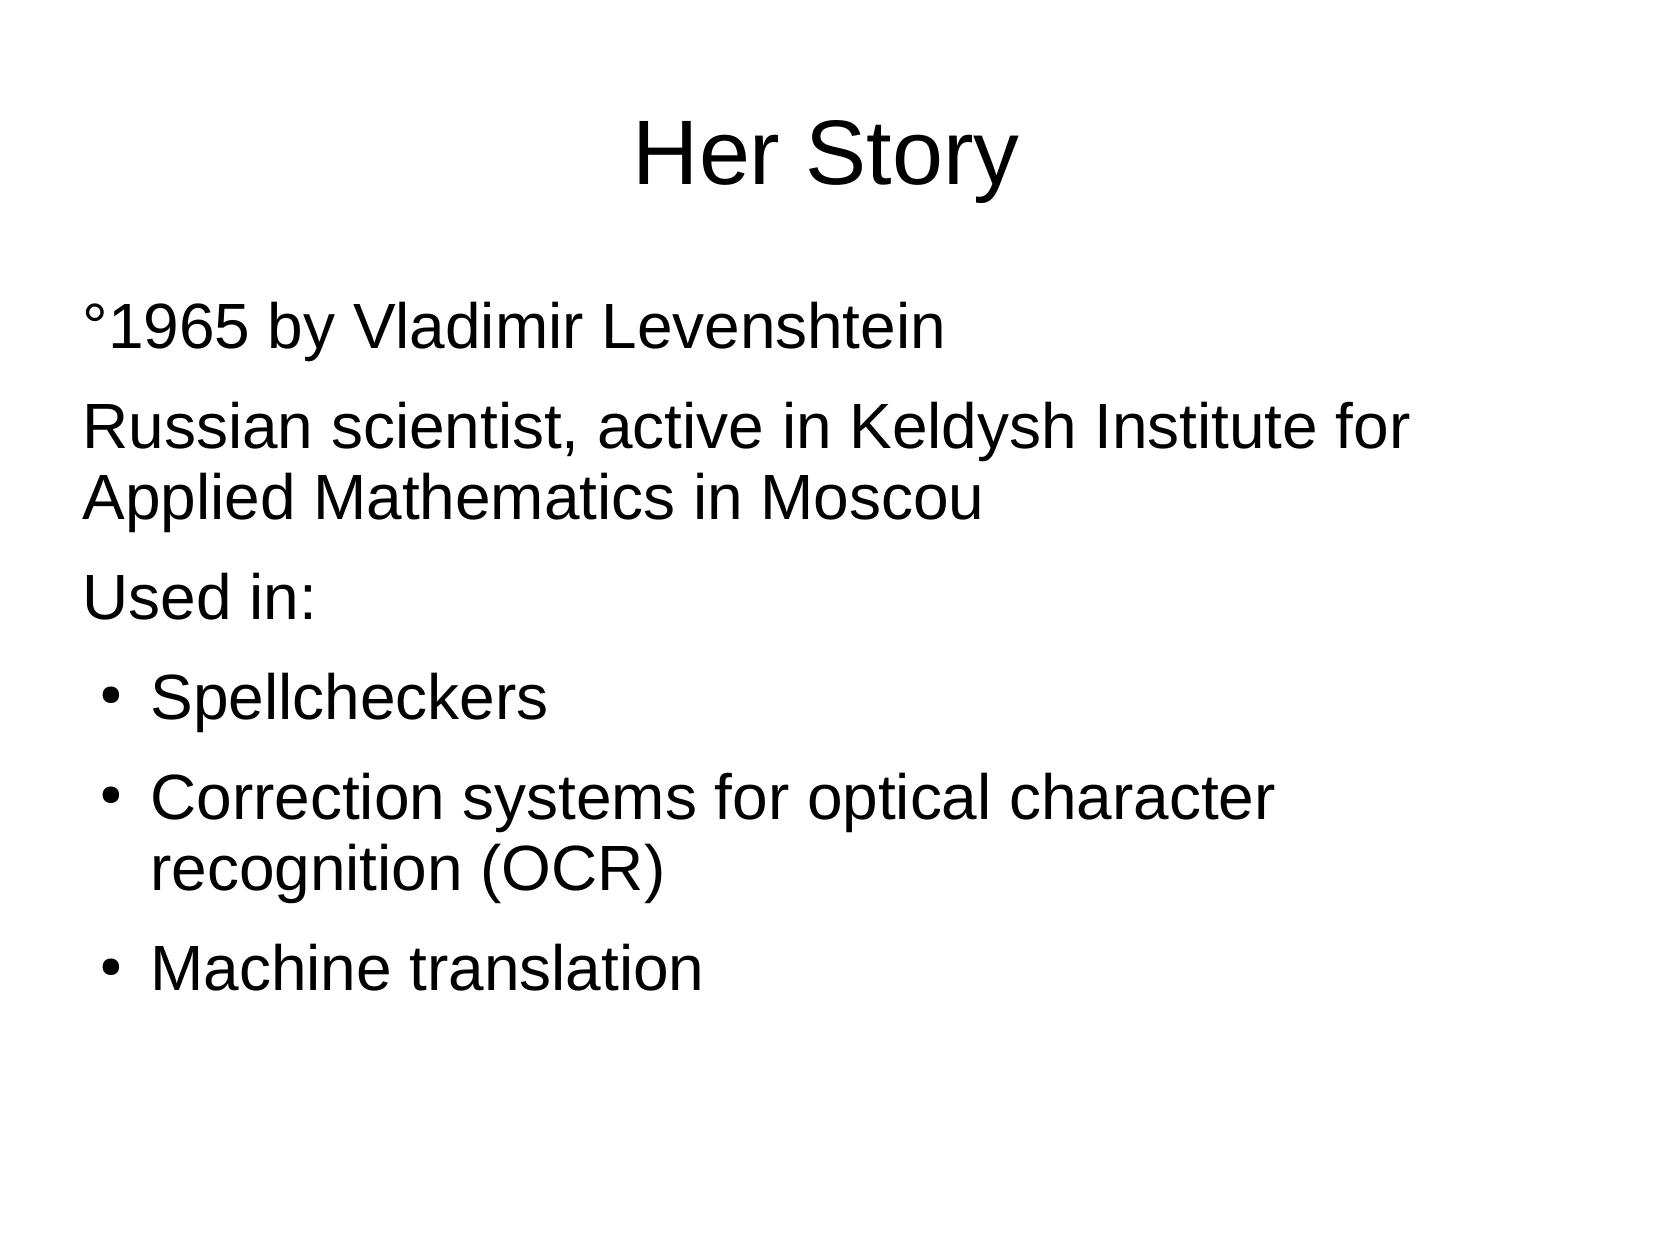

# Her Story
°1965 by Vladimir Levenshtein
Russian scientist, active in Keldysh Institute for Applied Mathematics in Moscou
Used in:
Spellcheckers
Correction systems for optical character recognition (OCR)
Machine translation